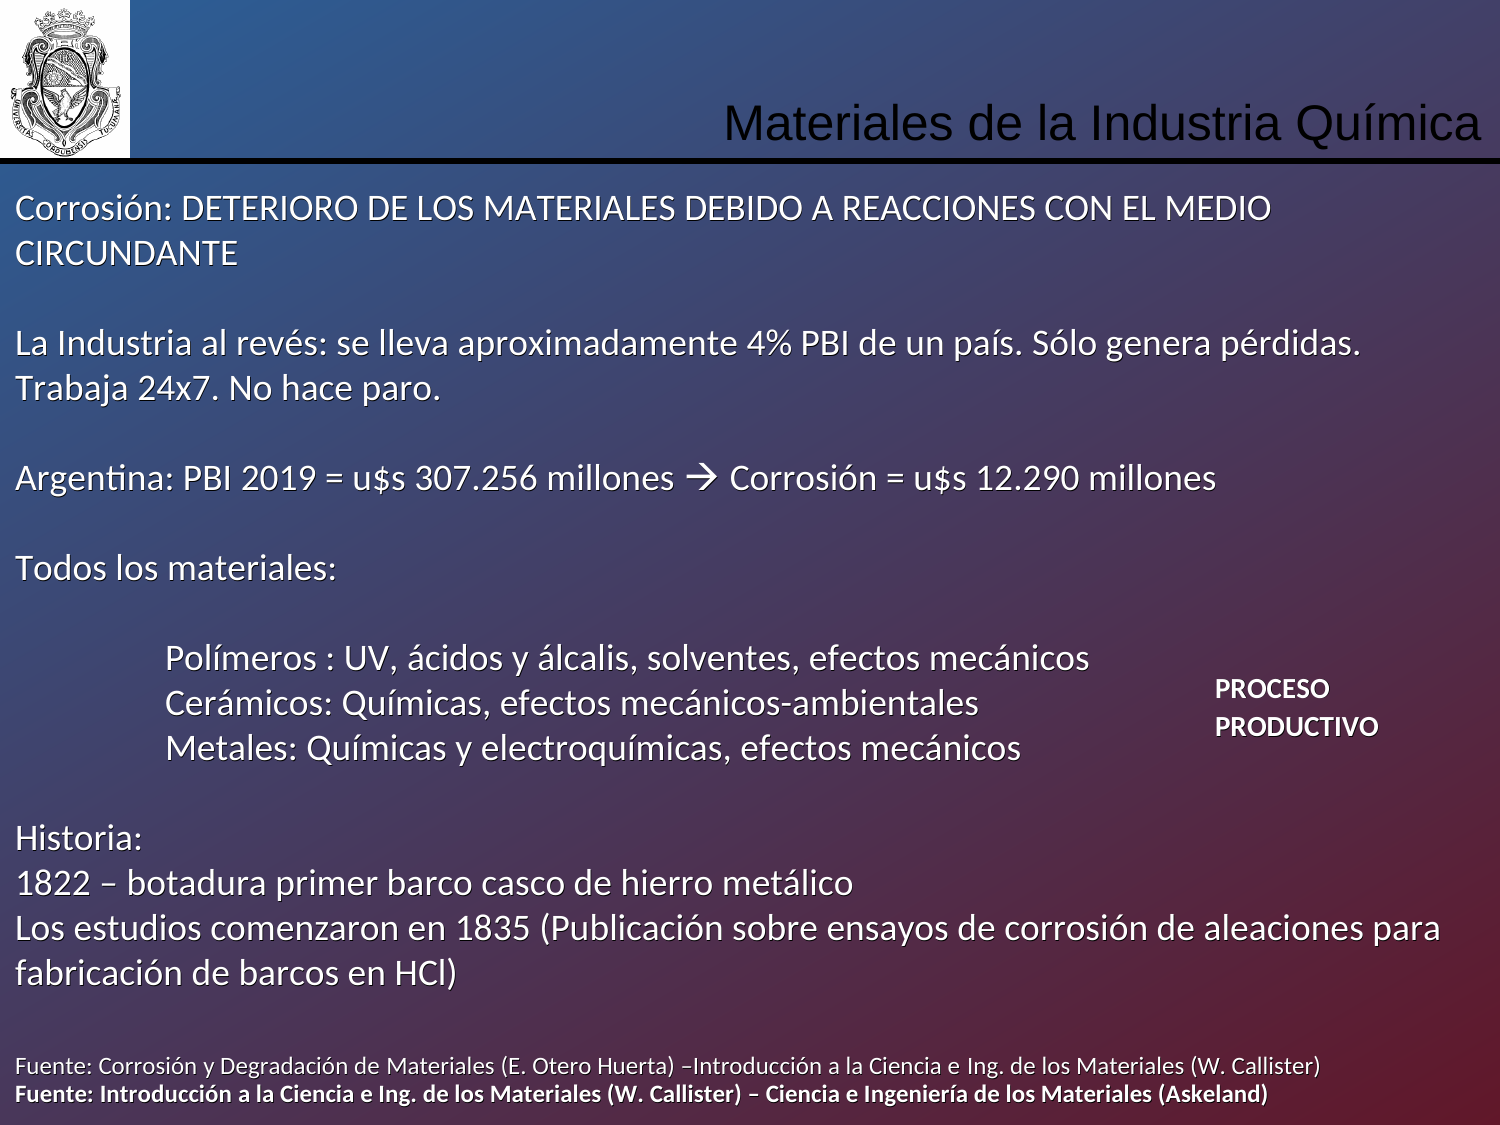

Materiales de la Industria Química
Corrosión: DETERIORO DE LOS MATERIALES DEBIDO A REACCIONES CON EL MEDIO CIRCUNDANTE
La Industria al revés: se lleva aproximadamente 4% PBI de un país. Sólo genera pérdidas. Trabaja 24x7. No hace paro.
Argentina: PBI 2019 = u$s 307.256 millones  Corrosión = u$s 12.290 millones
Todos los materiales:
	Polímeros : UV, ácidos y álcalis, solventes, efectos mecánicos
	Cerámicos: Químicas, efectos mecánicos-ambientales
	Metales: Químicas y electroquímicas, efectos mecánicos
Historia:
1822 – botadura primer barco casco de hierro metálico
Los estudios comenzaron en 1835 (Publicación sobre ensayos de corrosión de aleaciones para fabricación de barcos en HCl)
PROCESO
PRODUCTIVO
Fuente: Corrosión y Degradación de Materiales (E. Otero Huerta) –Introducción a la Ciencia e Ing. de los Materiales (W. Callister)
Fuente: Introducción a la Ciencia e Ing. de los Materiales (W. Callister) – Ciencia e Ingeniería de los Materiales (Askeland)